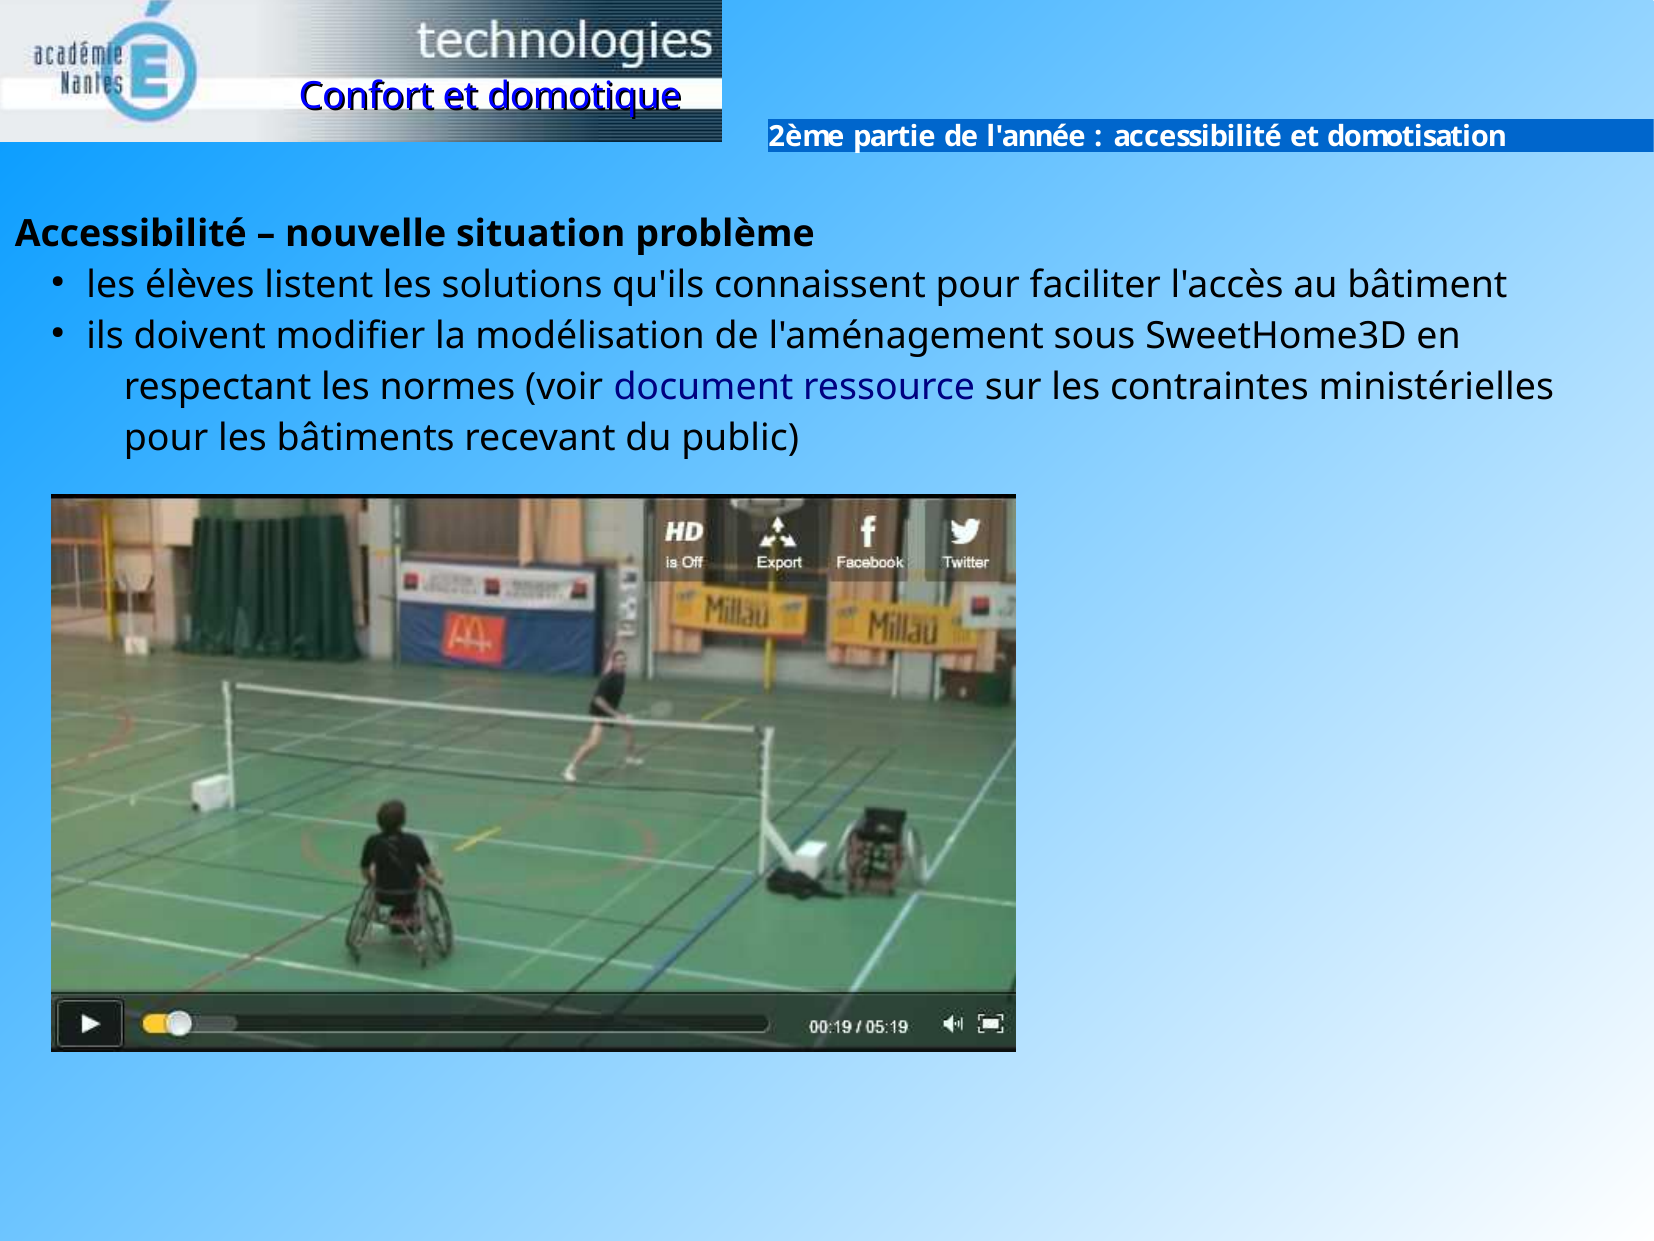

Confort et domotique
Accessibilité – nouvelle situation problème
les élèves listent les solutions qu'ils connaissent pour faciliter l'accès au bâtiment
ils doivent modifier la modélisation de l'aménagement sous SweetHome3D en respectant les normes (voir document ressource sur les contraintes ministérielles pour les bâtiments recevant du public)